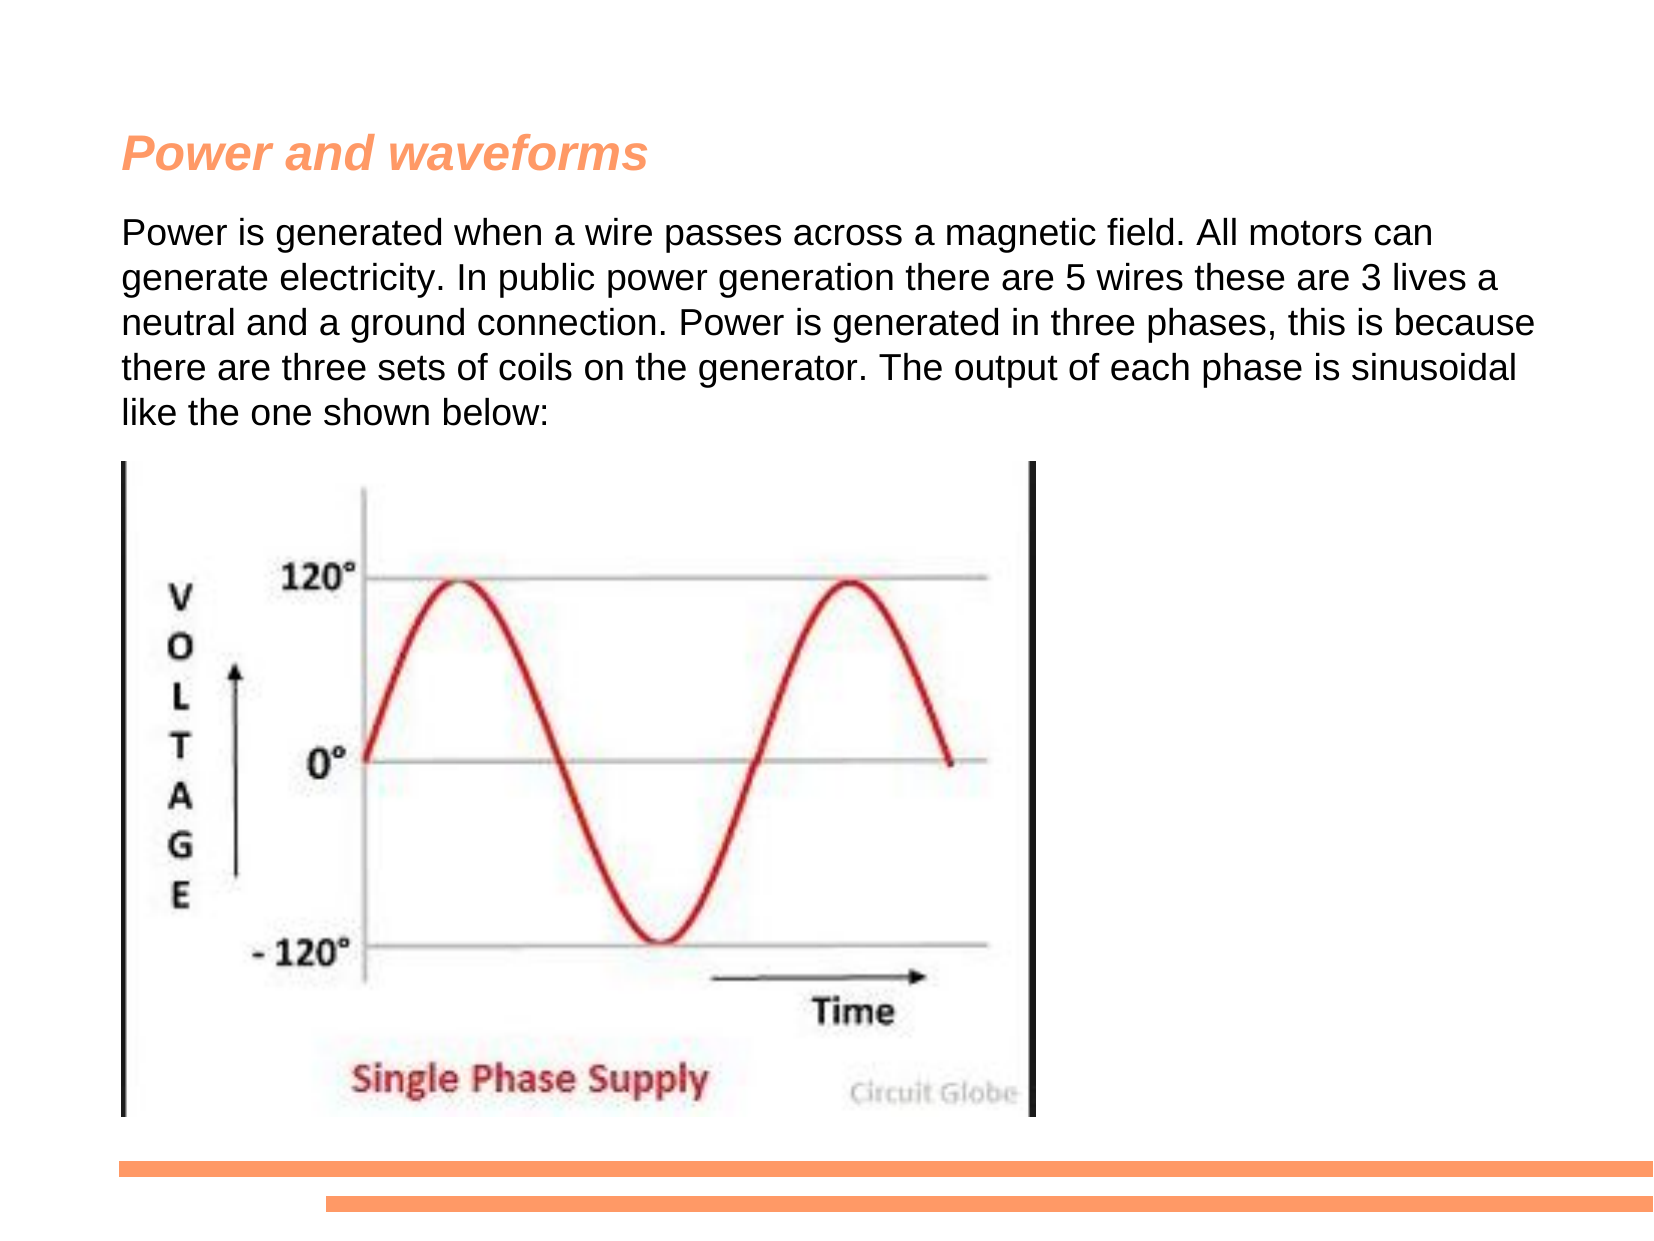

# Power and waveforms
Power is generated when a wire passes across a magnetic field. All motors can generate electricity. In public power generation there are 5 wires these are 3 lives a neutral and a ground connection. Power is generated in three phases, this is because there are three sets of coils on the generator. The output of each phase is sinusoidal like the one shown below: